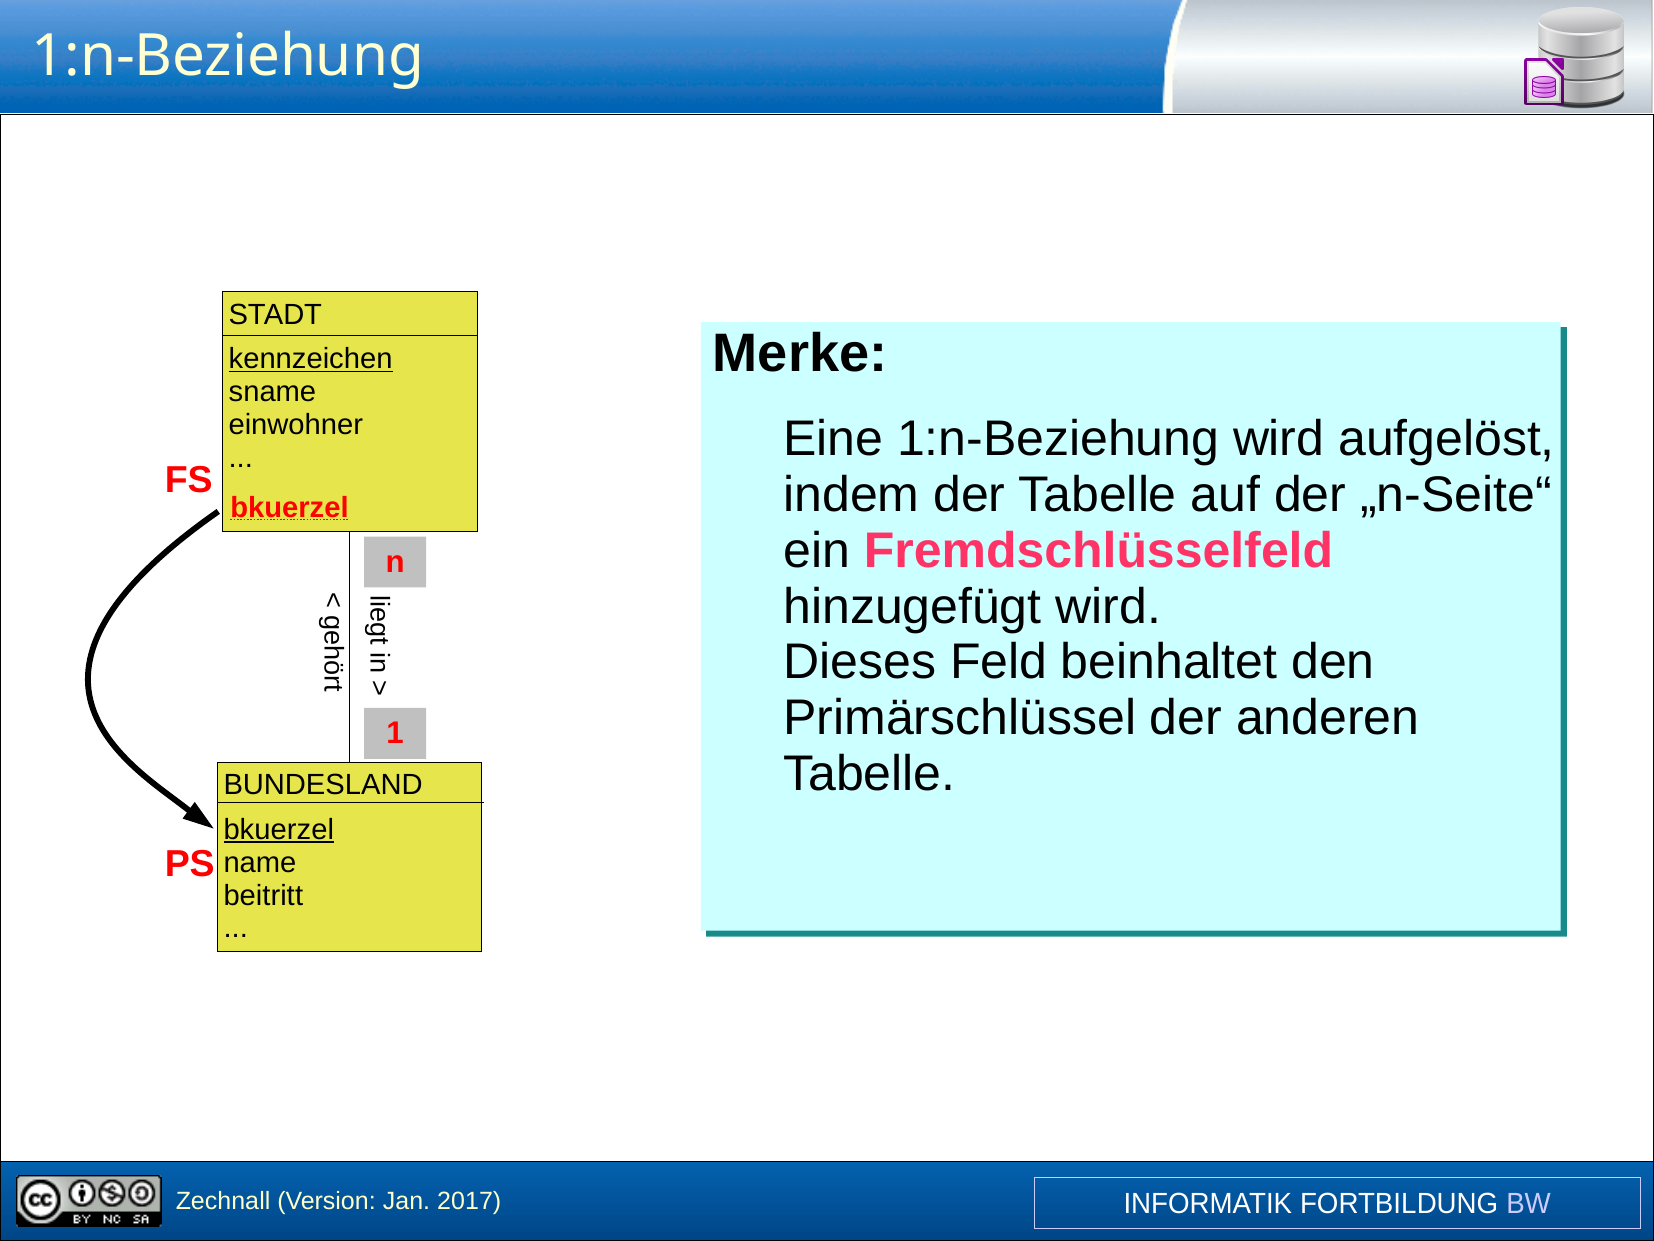

# 1:n-Beziehung
STADT
kennzeichen
sname
einwohner
...
Merke:
Eine 1:n-Beziehung wird aufgelöst, indem der Tabelle auf der „n-Seite“ ein Fremdschlüsselfeld hinzugefügt wird.
Dieses Feld beinhaltet den Primärschlüssel der anderen Tabelle.
FS
PS
bkuerzel
n
< gehört
liegt in >
1
BUNDESLAND
bkuerzel
name
beitritt
...